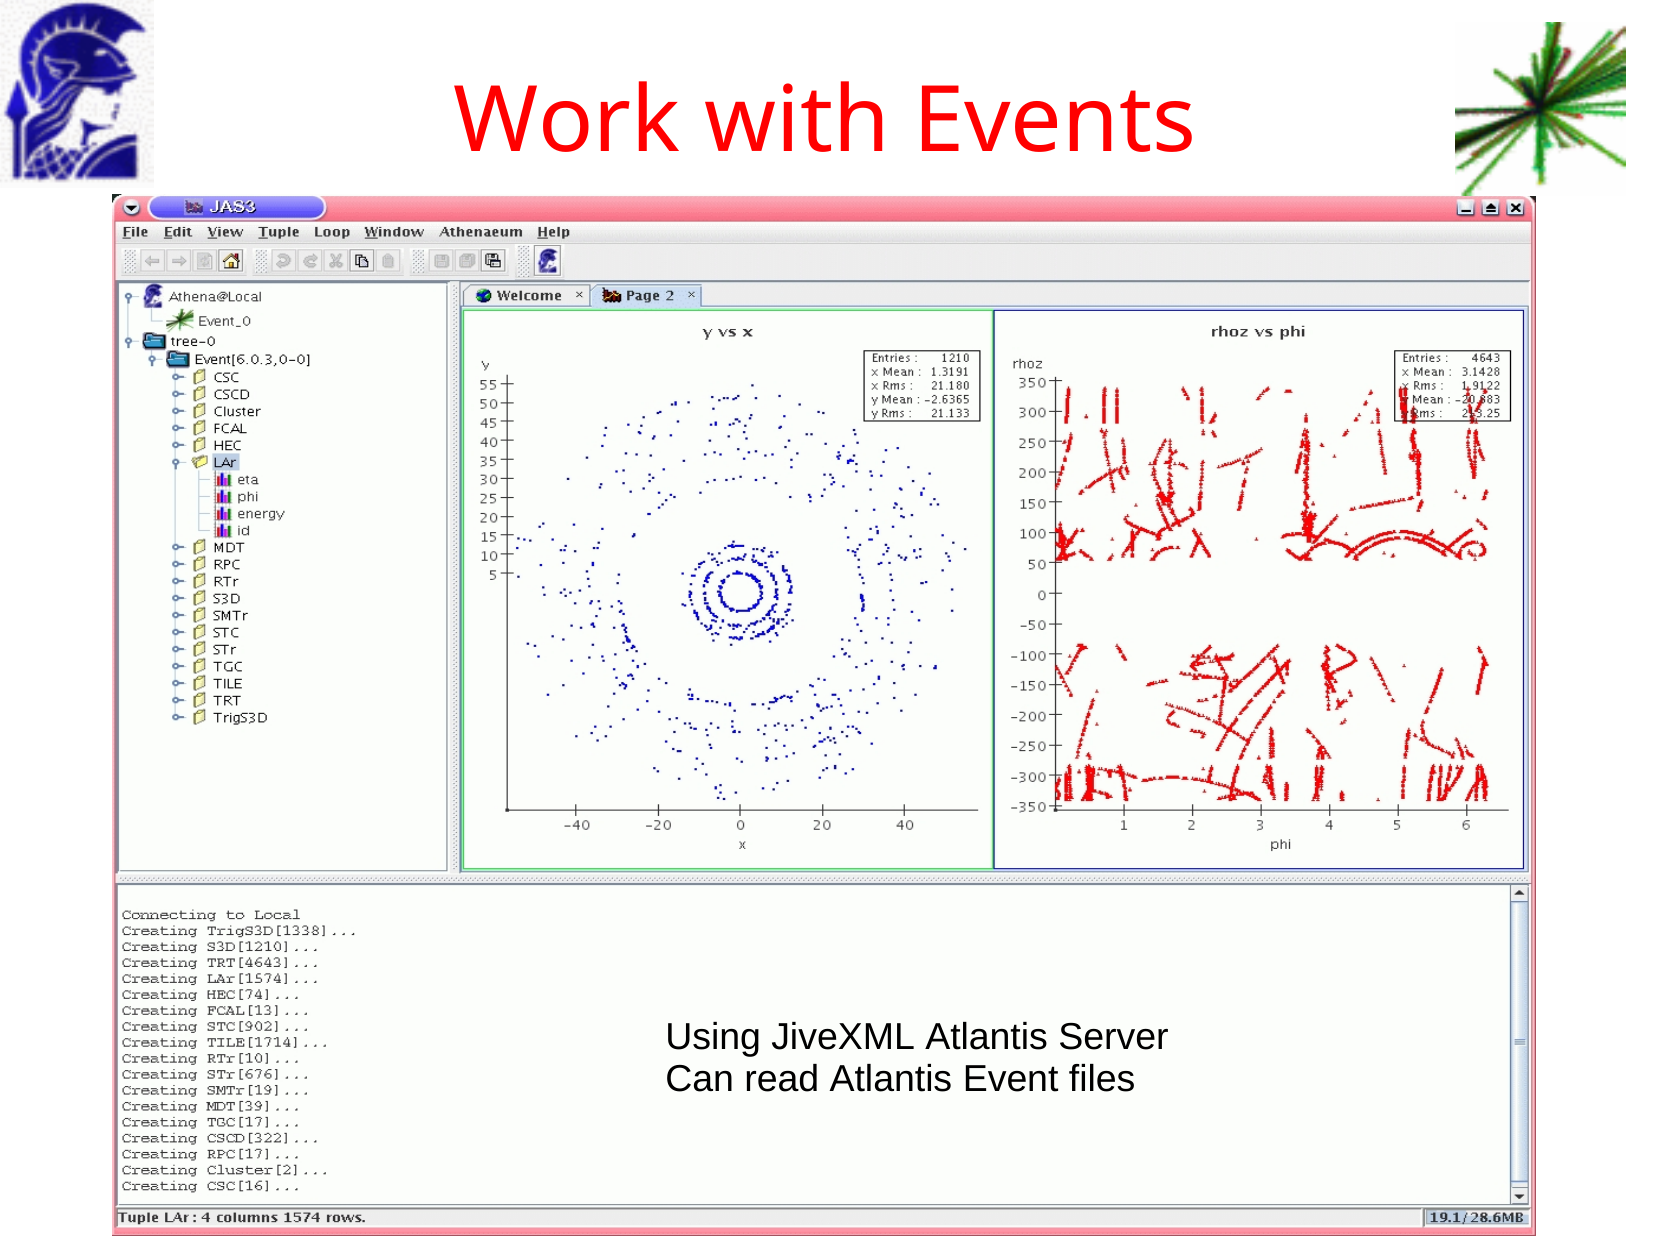

# Work with Events
Using JiveXML Atlantis Server
Can read Atlantis Event files